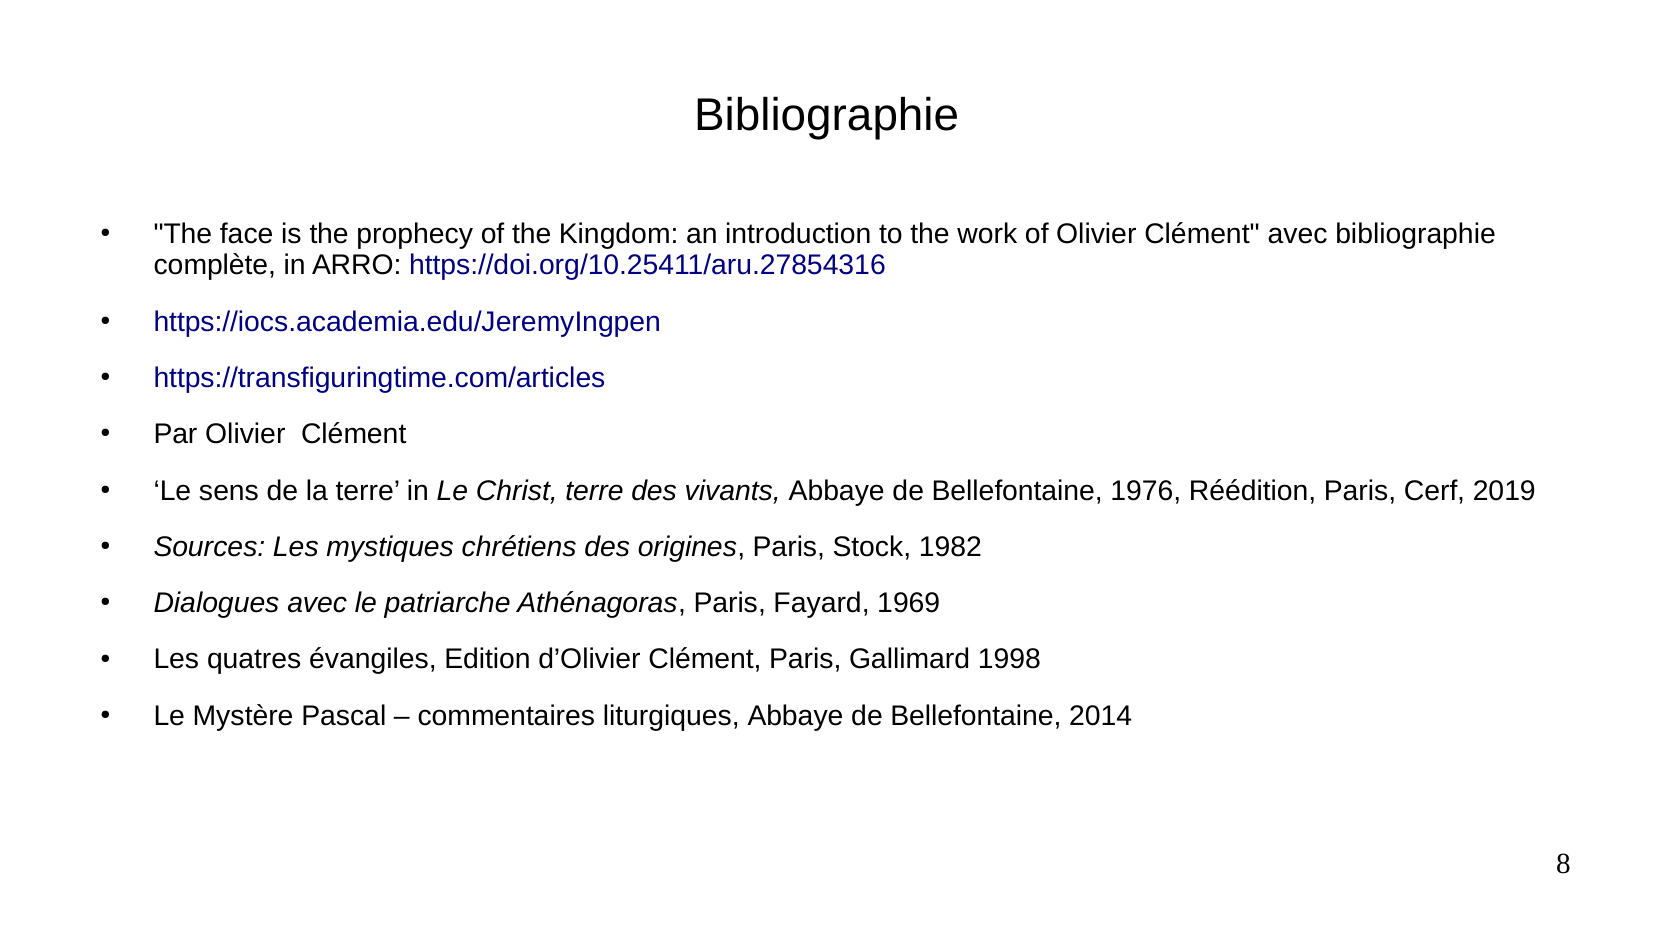

# Bibliographie
"The face is the prophecy of the Kingdom: an introduction to the work of Olivier Clément" avec bibliographie complète, in ARRO: https://doi.org/10.25411/aru.27854316
https://iocs.academia.edu/JeremyIngpen
https://transfiguringtime.com/articles
Par Olivier  Clément
‘Le sens de la terre’ in Le Christ, terre des vivants, Abbaye de Bellefontaine, 1976, Réédition, Paris, Cerf, 2019
Sources: Les mystiques chrétiens des origines, Paris, Stock, 1982
Dialogues avec le patriarche Athénagoras, Paris, Fayard, 1969
Les quatres évangiles, Edition d’Olivier Clément, Paris, Gallimard 1998
Le Mystère Pascal – commentaires liturgiques, Abbaye de Bellefontaine, 2014
8